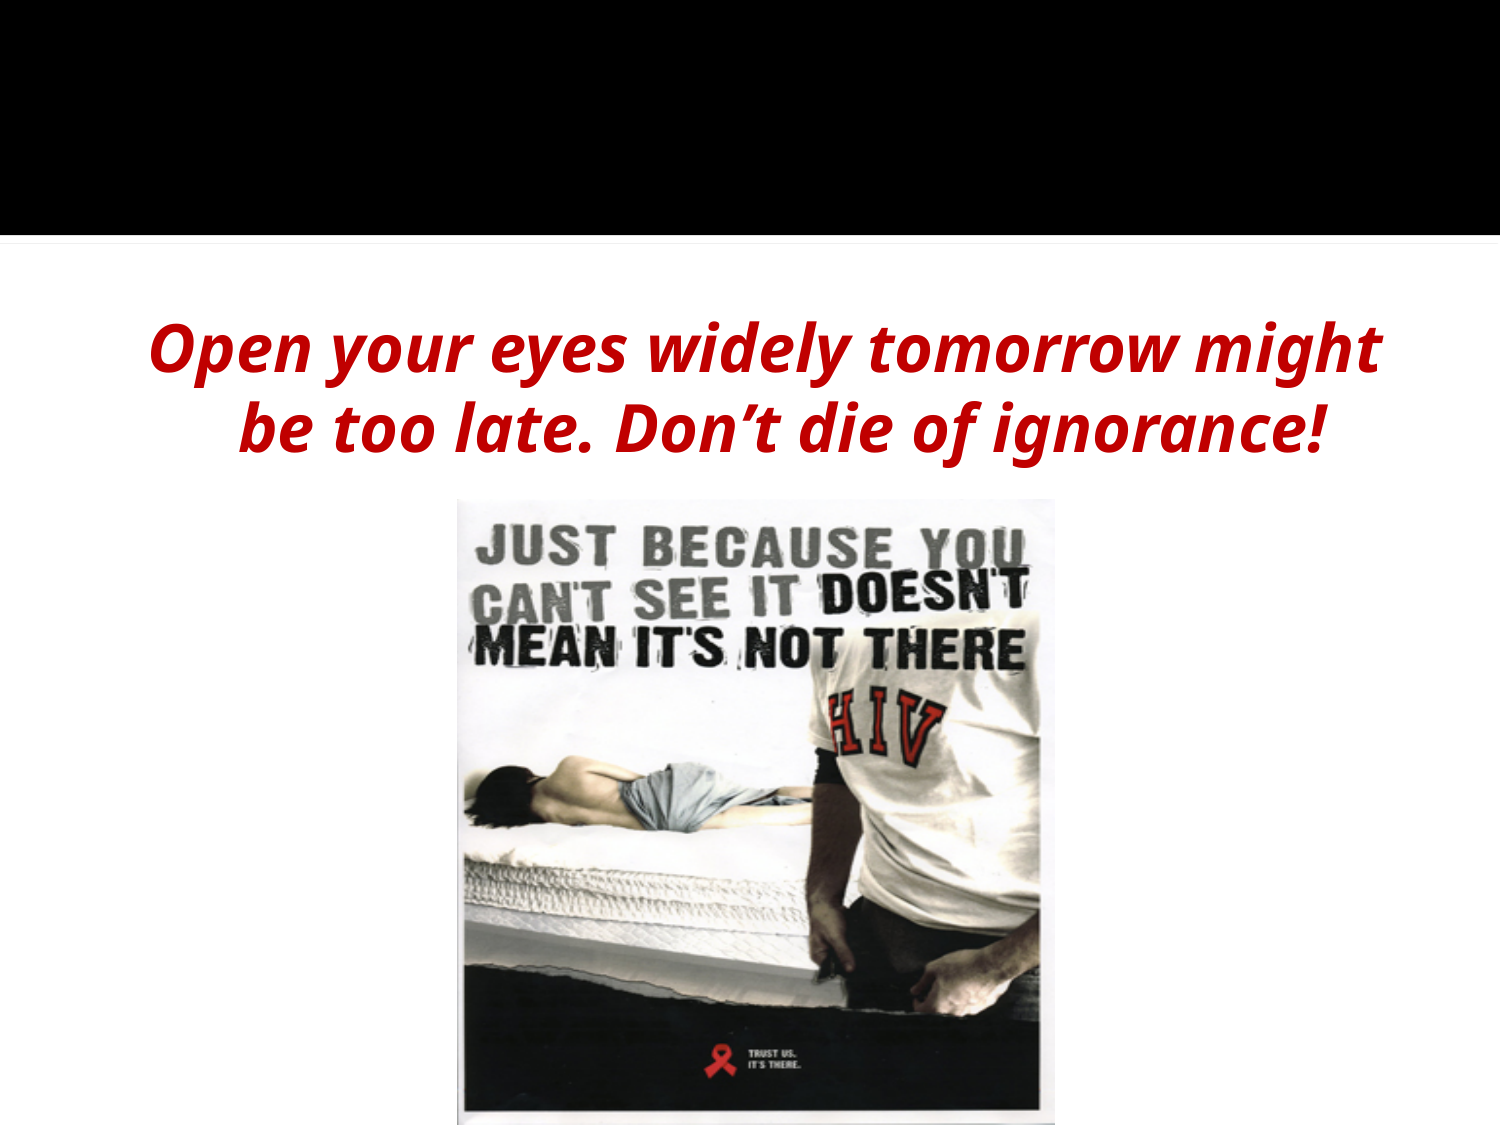

#
 Open your eyes widely tomorrow might be too late. Don’t die of ignorance!